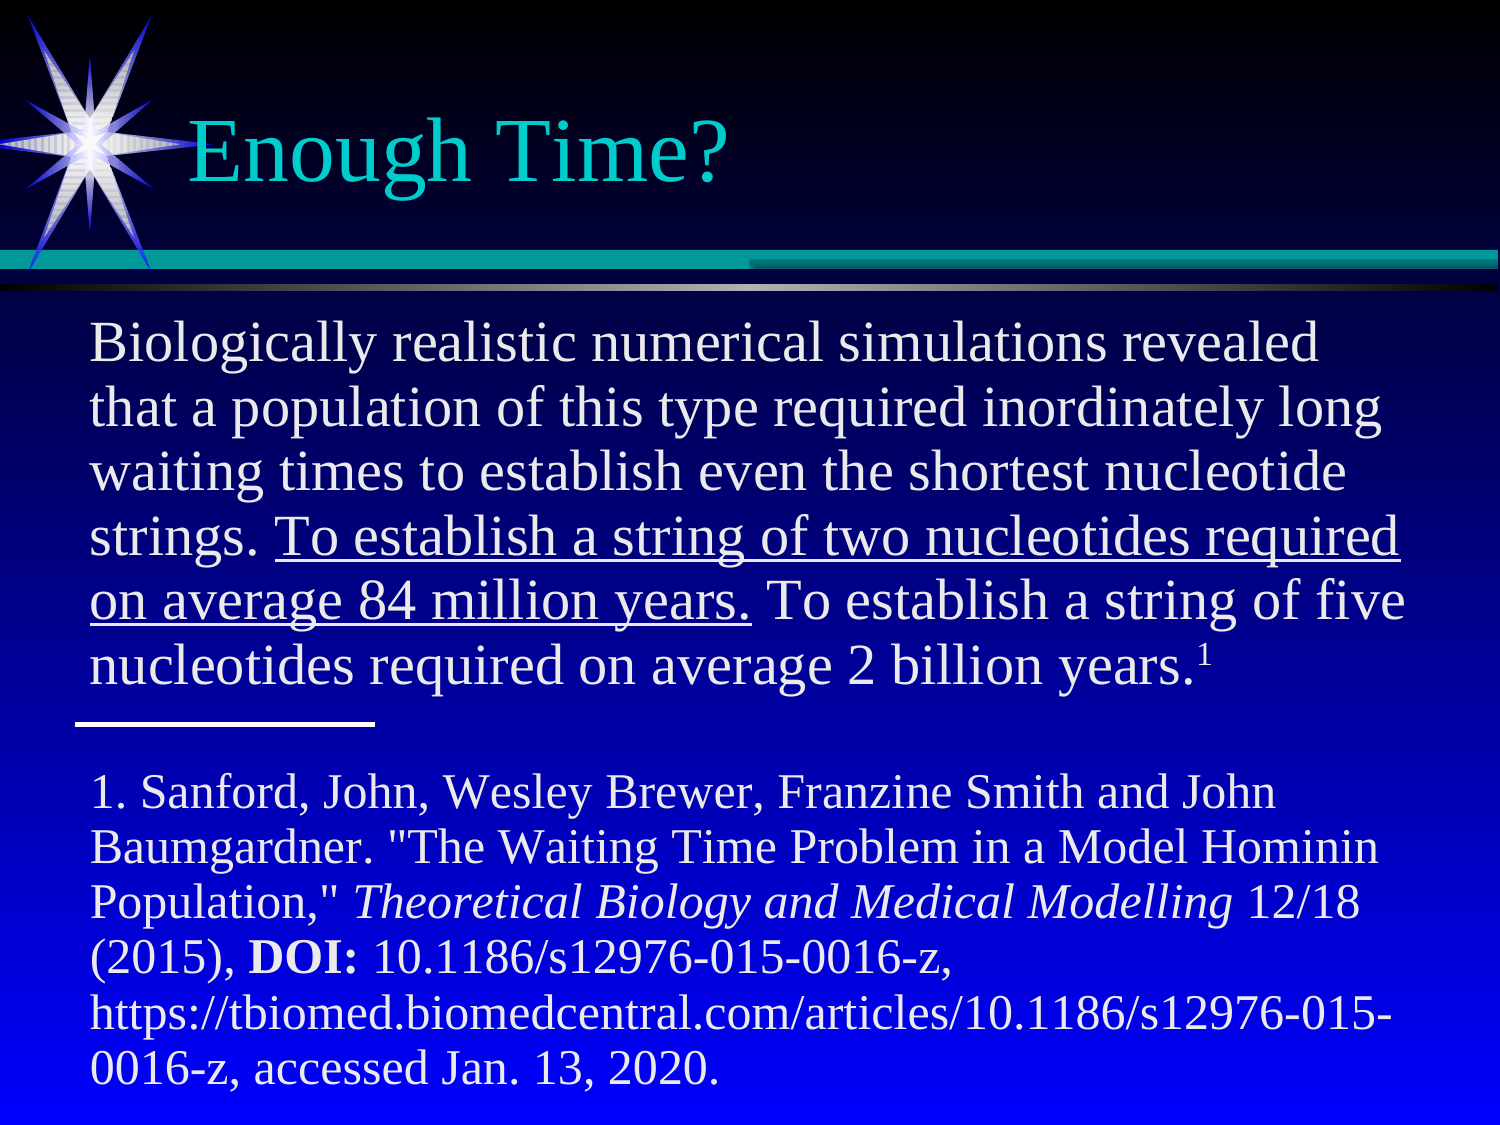

# Enough Time?
Biologically realistic numerical simulations revealed that a population of this type required inordinately long waiting times to establish even the shortest nucleotide strings. To establish a string of two nucleotides required on average 84 million years. To establish a string of five nucleotides required on average 2 billion years.1
1. Sanford, John, Wesley Brewer, Franzine Smith and John Baumgardner. "The Waiting Time Problem in a Model Hominin Population," Theoretical Biology and Medical Modelling 12/18 (2015), DOI: 10.1186/s12976-015-0016-z, https://tbiomed.biomedcentral.com/articles/10.1186/s12976-015-0016-z, accessed Jan. 13, 2020.